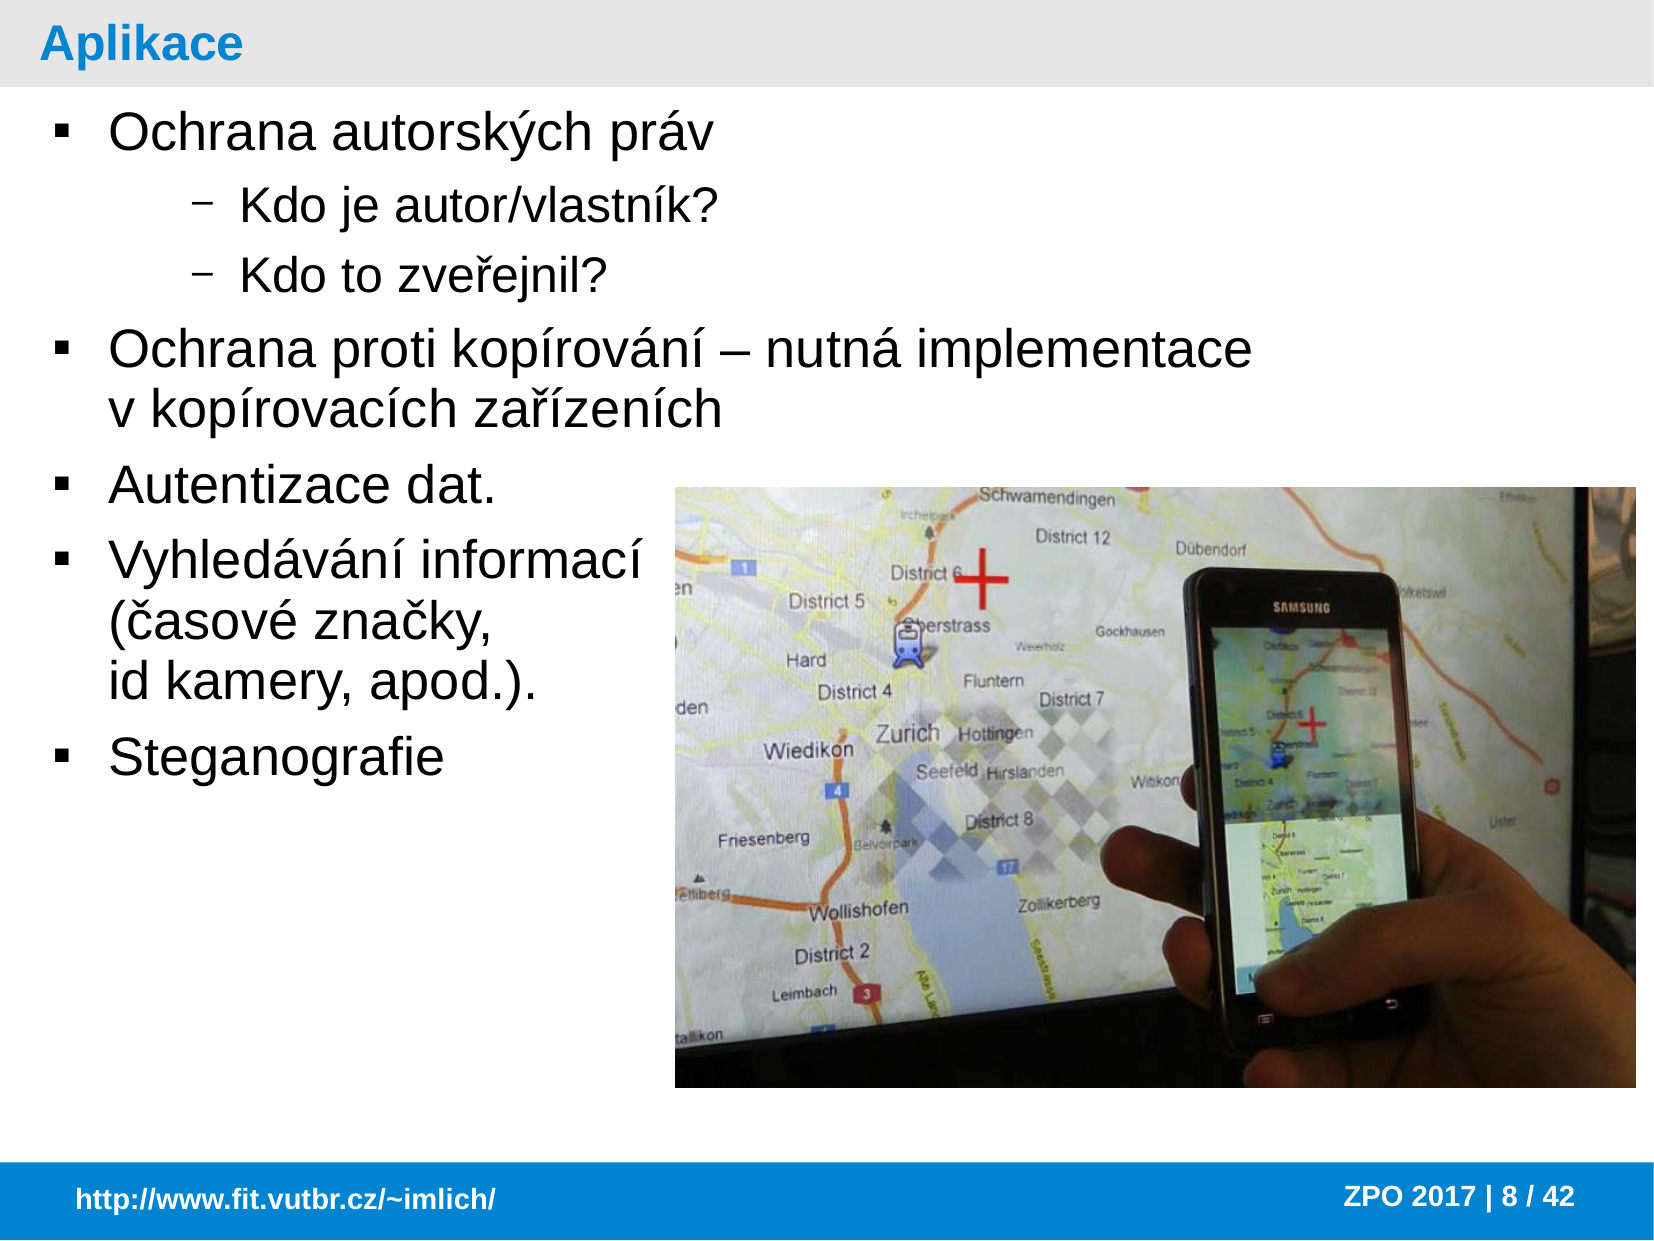

# Aplikace
Ochrana autorských práv
Kdo je autor/vlastník?
Kdo to zveřejnil?
Ochrana proti kopírování – nutná implementace v kopírovacích zařízeních
Autentizace dat.
Vyhledávání informací
(časové značky,
id kamery, apod.).
Steganografie